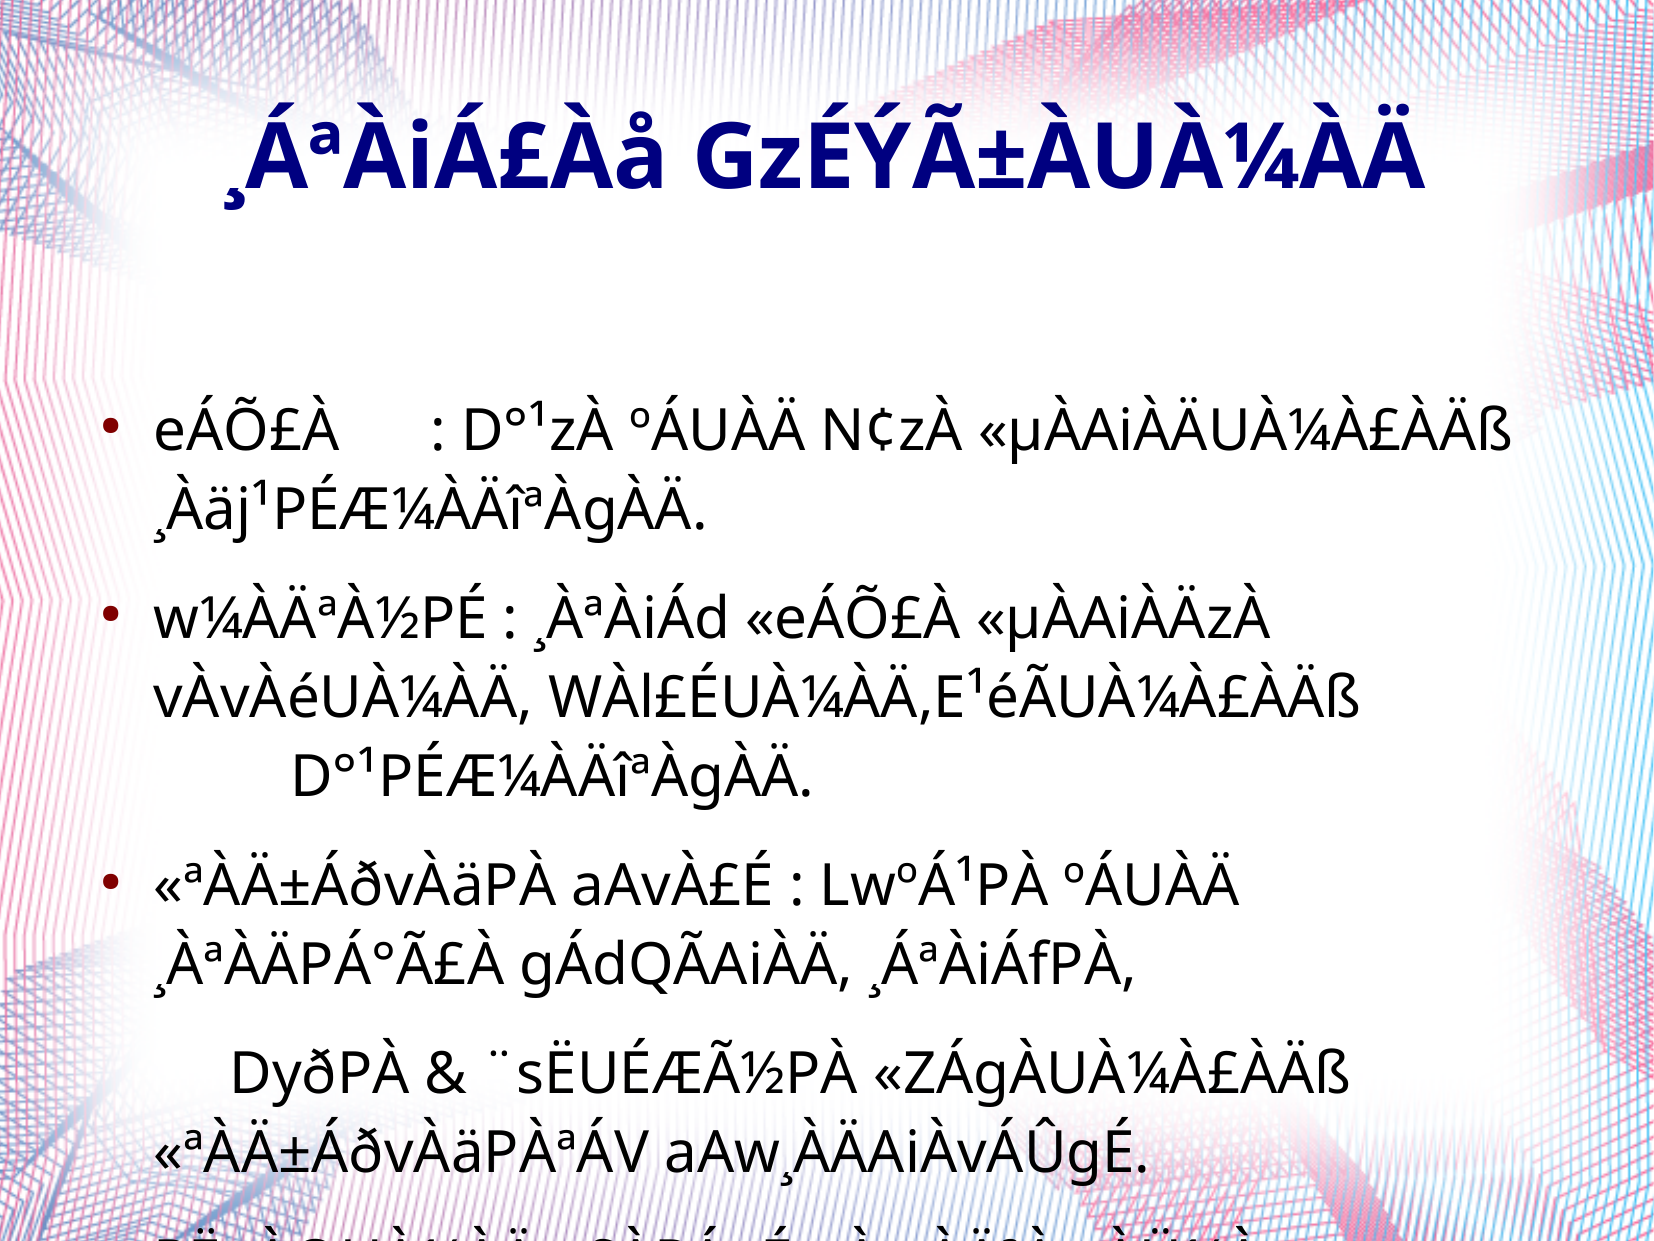

¸ÁªÀiÁ£Àå GzÉÝÃ±ÀUÀ¼ÀÄ
# eÁÕ£À : D°¹zÀ ºÁUÀÄ N¢zÀ «µÀAiÀÄUÀ¼À£ÀÄß ¸Àäj¹PÉÆ¼ÀÄîªÀgÀÄ.
w¼ÀÄªÀ½PÉ : ¸ÀªÀiÁd «eÁÕ£À «µÀAiÀÄzÀ vÀvÀéUÀ¼ÀÄ, WÀl£ÉUÀ¼ÀÄ,E¹éÃUÀ¼À£ÀÄß D°¹PÉÆ¼ÀÄîªÀgÀÄ.
«ªÀÄ±ÁðvÀäPÀ aAvÀ£É : LwºÁ¹PÀ ºÁUÀÄ ¸ÀªÀÄPÁ°Ã£À gÁdQÃAiÀÄ, ¸ÁªÀiÁfPÀ,
 DyðPÀ & ¨sËUÉÆÃ½PÀ «ZÁgÀUÀ¼À£ÀÄß «ªÀÄ±ÁðvÀäPÀªÁV aAw¸ÀÄAiÀvÁÛgÉ.
PË±À®UÀ¼ÀÄ : £ÀPÁ±É gÀa¸ÀÄªÀ, ¸ÀÜ¼À UÀÄgÀÄw¸ÀÄªÀ PË±À®å ¨É¼É¹PÉÆ¼ÀÄîªÀgÀÄ.